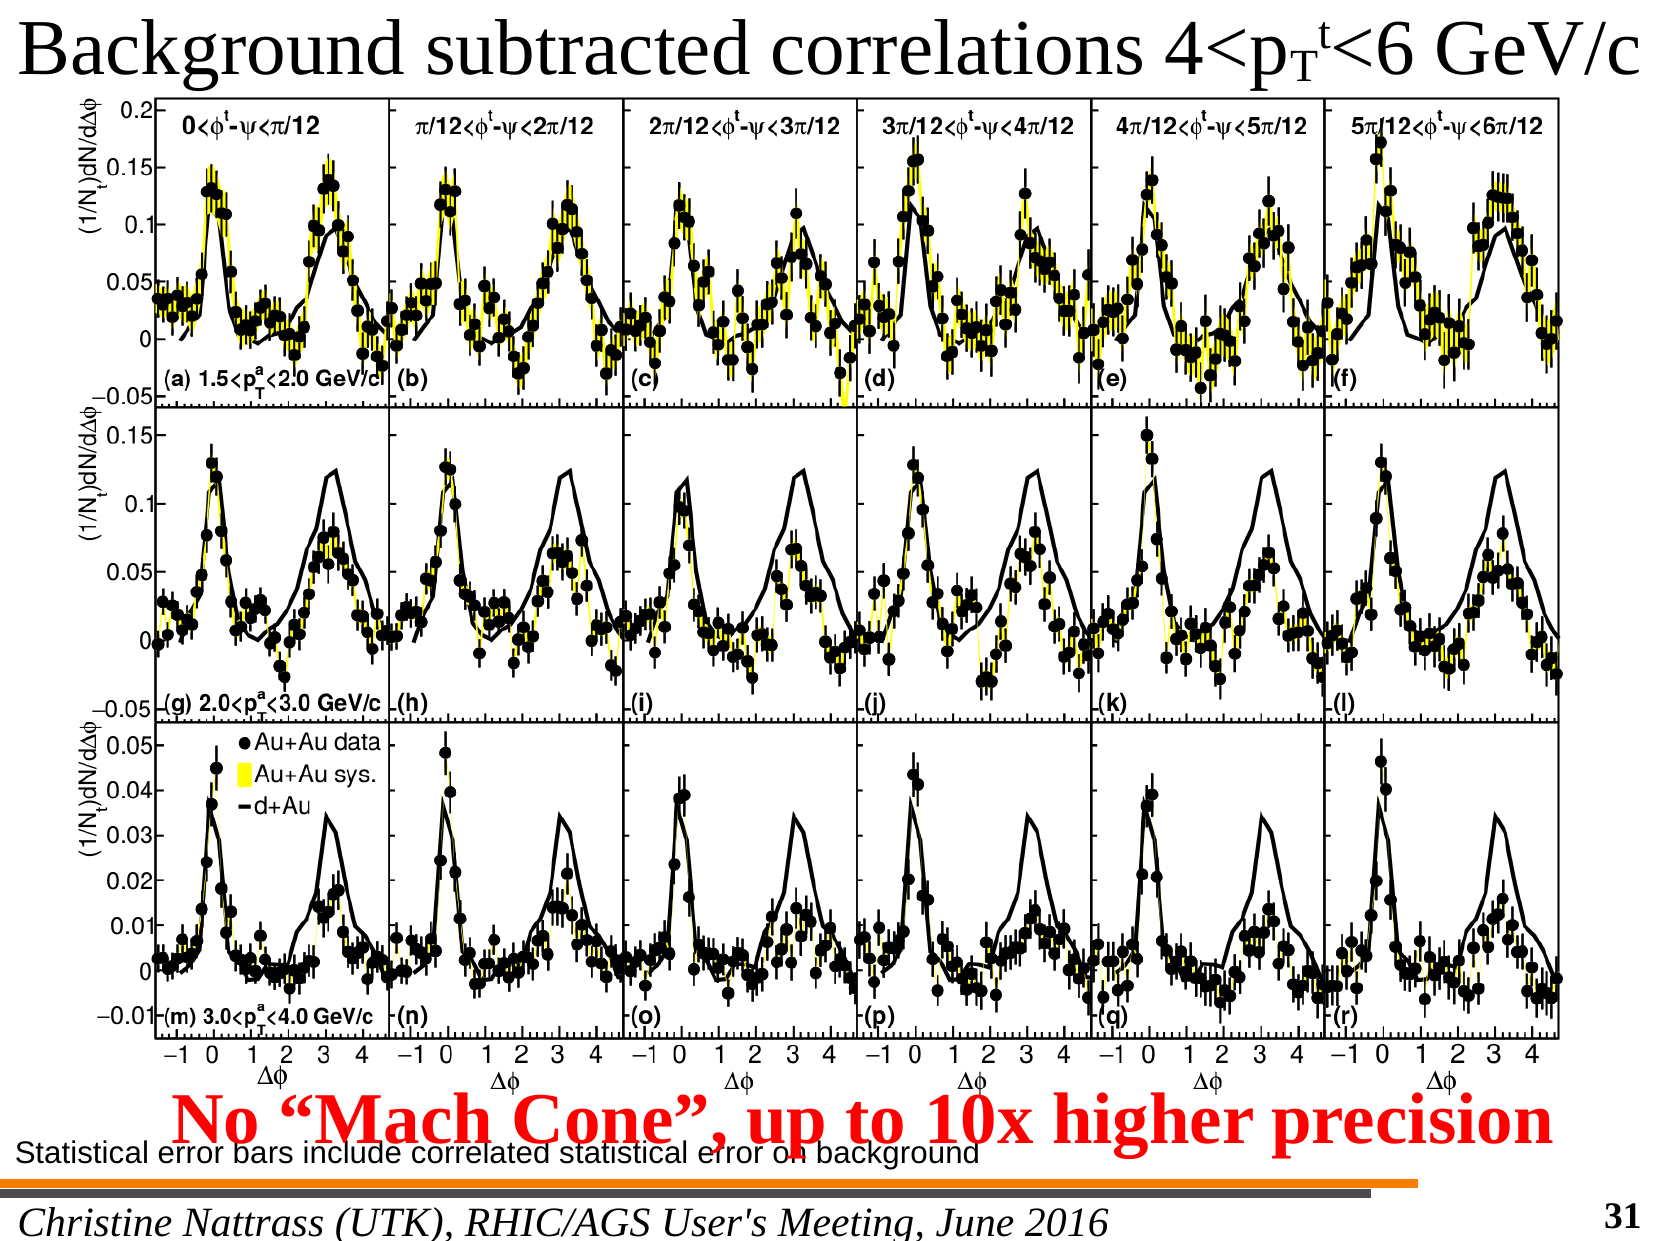

# Background subtracted correlations 4<pTt<6 GeV/c
No “Mach Cone”, up to 10x higher precision
Statistical error bars include correlated statistical error on background